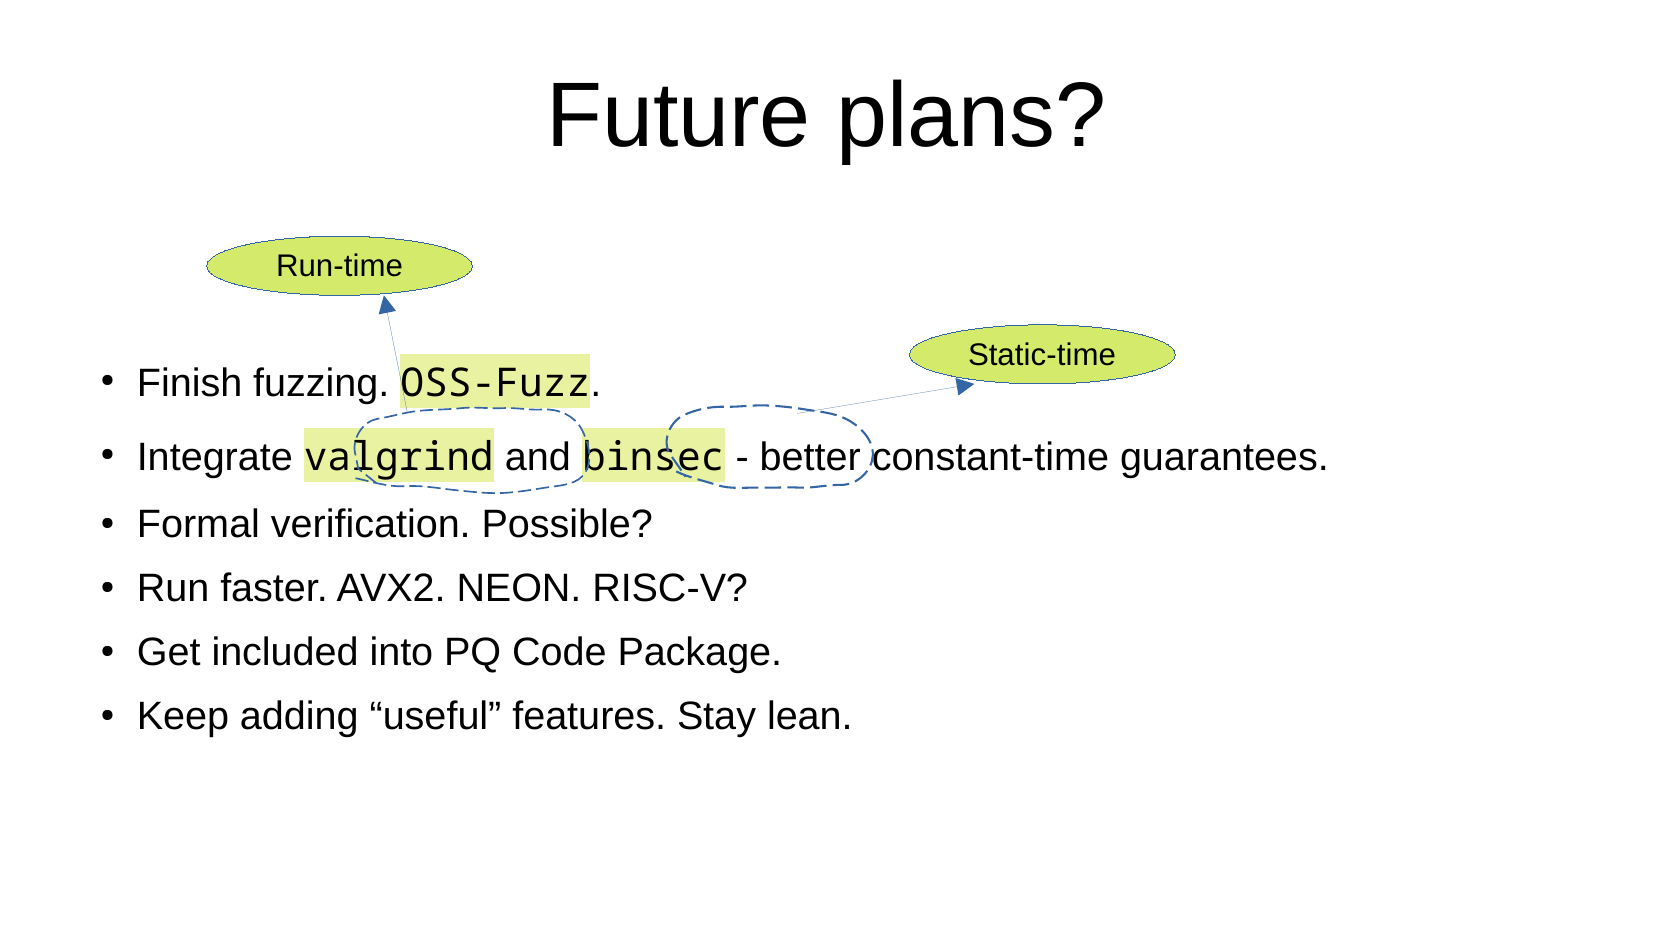

# Future plans?
Run-time
Static-time
Finish fuzzing. OSS-Fuzz.
Integrate valgrind and binsec - better constant-time guarantees.
Formal verification. Possible?
Run faster. AVX2. NEON. RISC-V?
Get included into PQ Code Package.
Keep adding “useful” features. Stay lean.